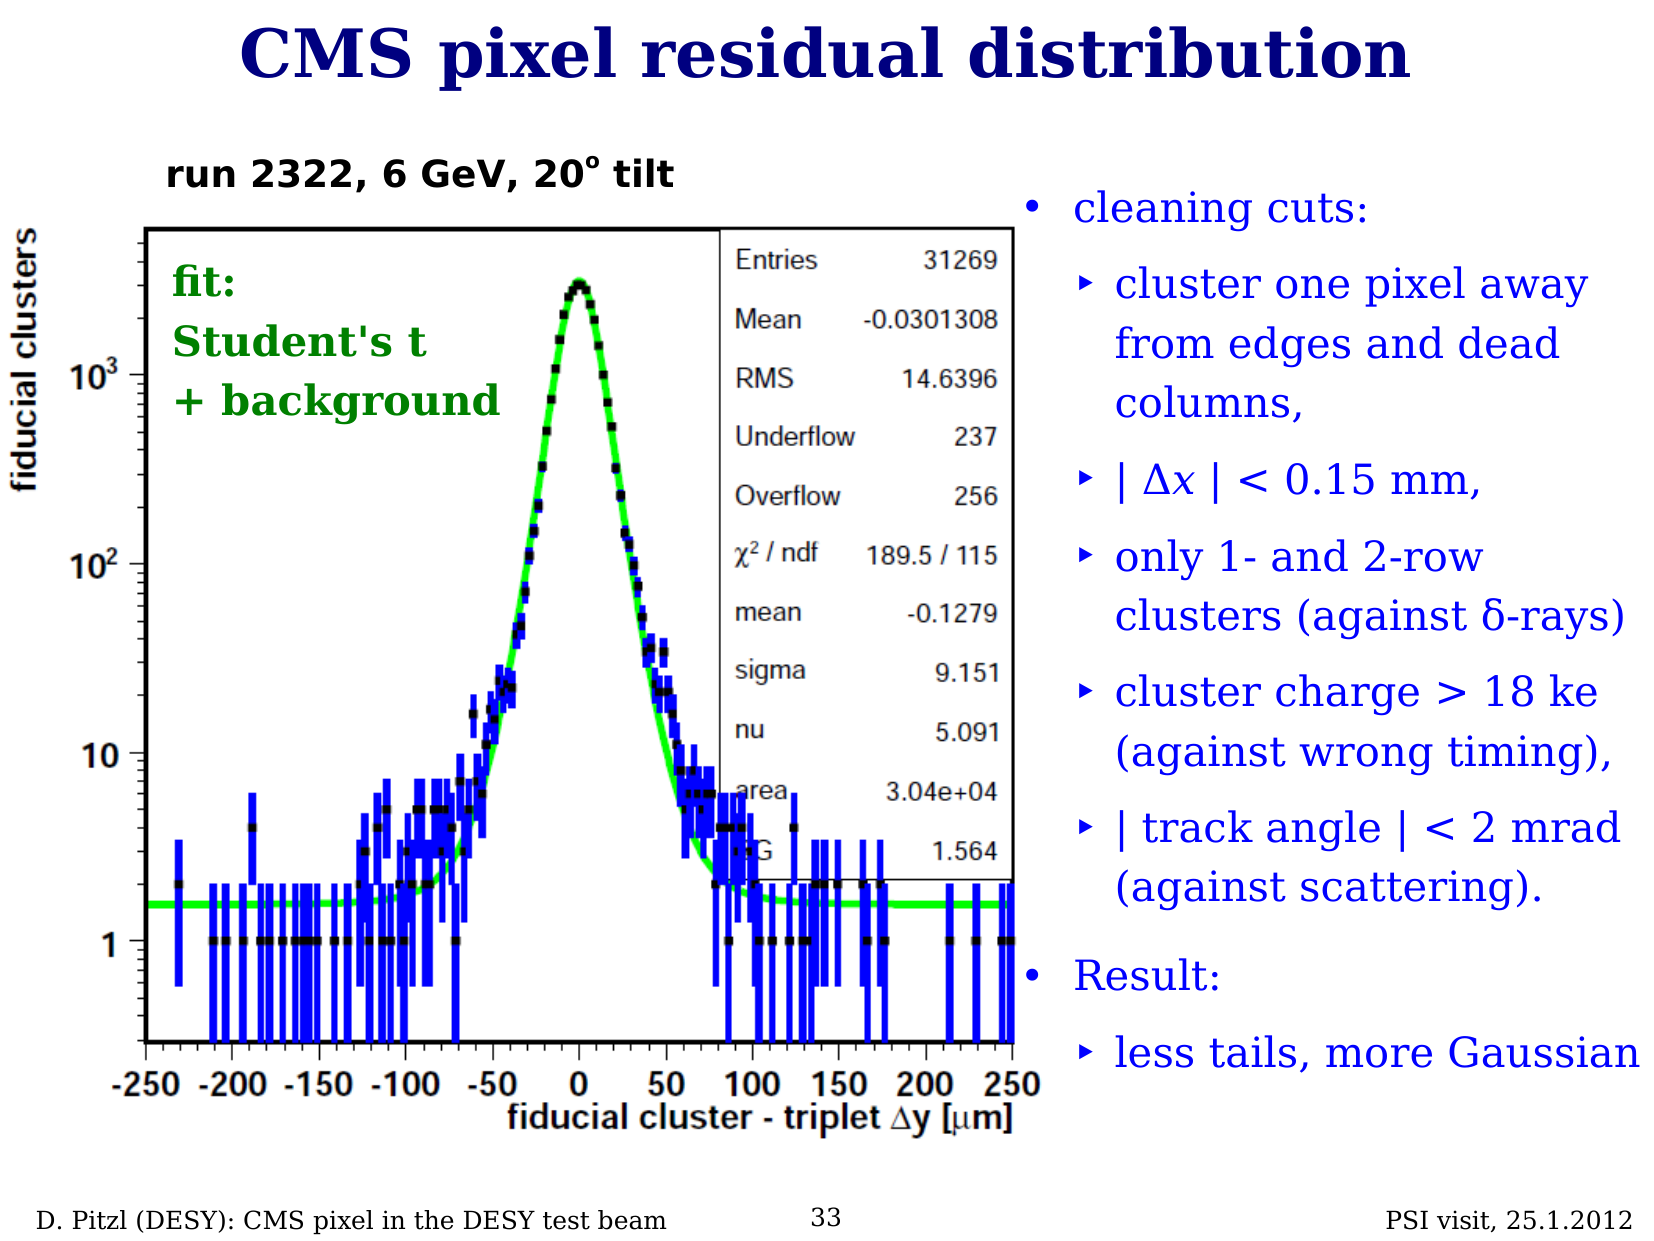

# CMS pixel residual distribution
run 2322, 6 GeV, 20o tilt
cleaning cuts:
cluster one pixel away from edges and dead columns,
| Δx | < 0.15 mm,
only 1- and 2-row clusters (against δ-rays)
cluster charge > 18 ke (against wrong timing),
| track angle | < 2 mrad (against scattering).
Result:
less tails, more Gaussian
fit:
Student's t
+ background